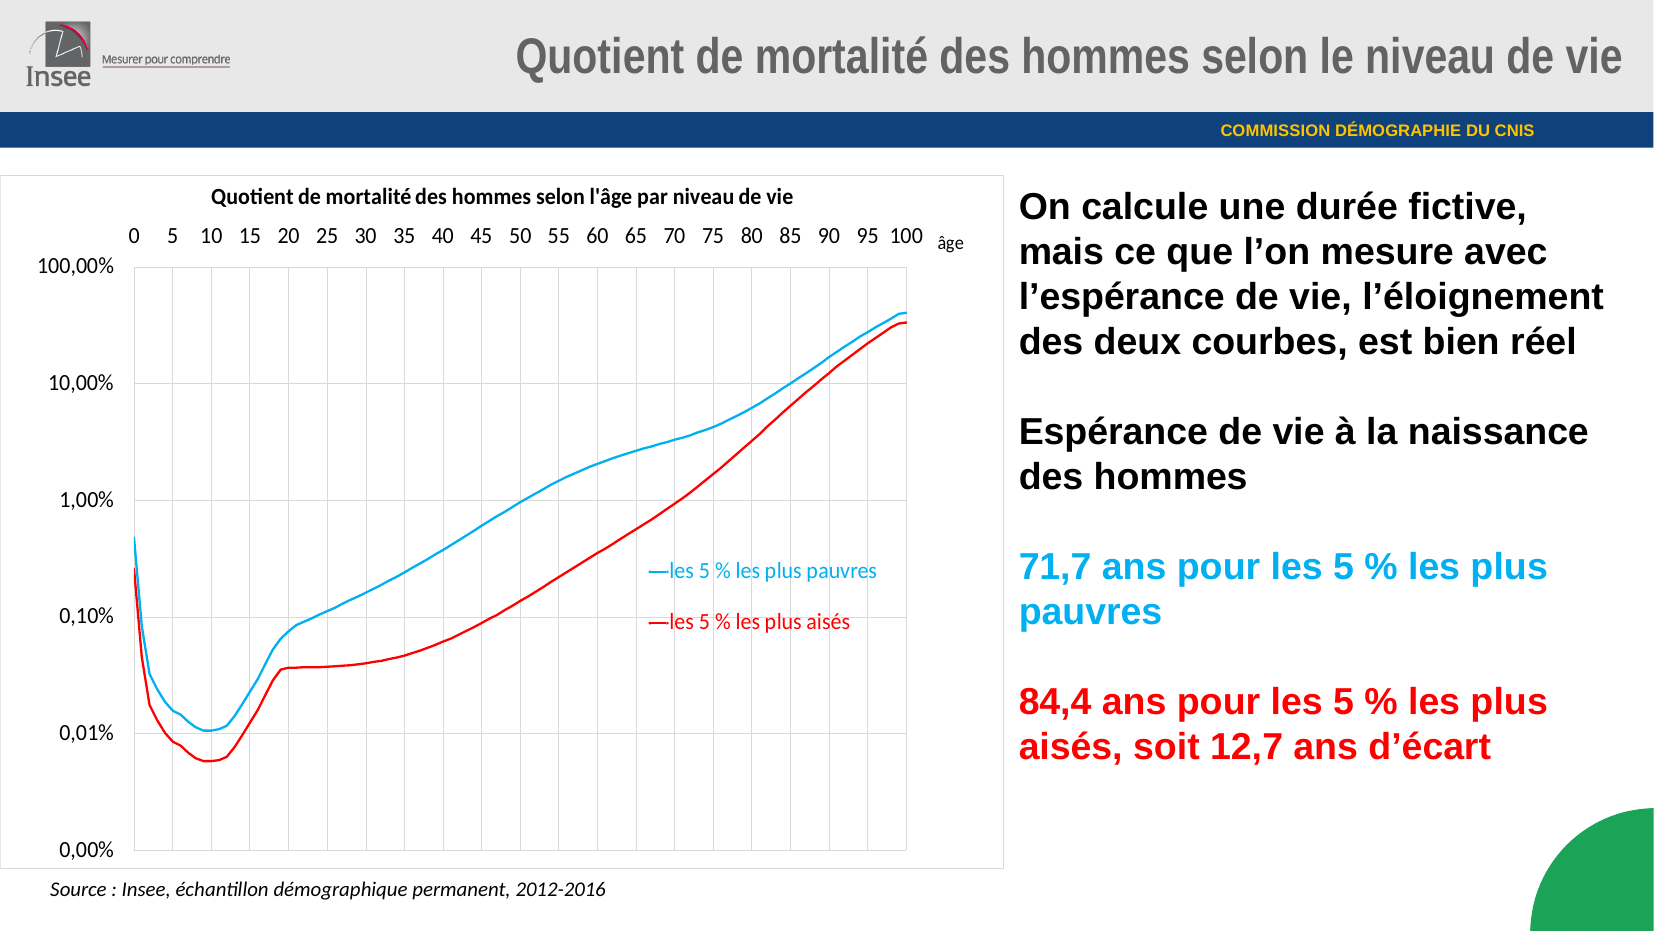

# Quotient de mortalité des hommes selon le niveau de vie
Commission démographie du Cnis
On calcule une durée fictive, mais ce que l’on mesure avec l’espérance de vie, l’éloignement des deux courbes, est bien réel
Espérance de vie à la naissance des hommes
71,7 ans pour les 5 % les plus pauvres
84,4 ans pour les 5 % les plus aisés, soit 12,7 ans d’écart
Source : Insee, échantillon démographique permanent, 2012-2016